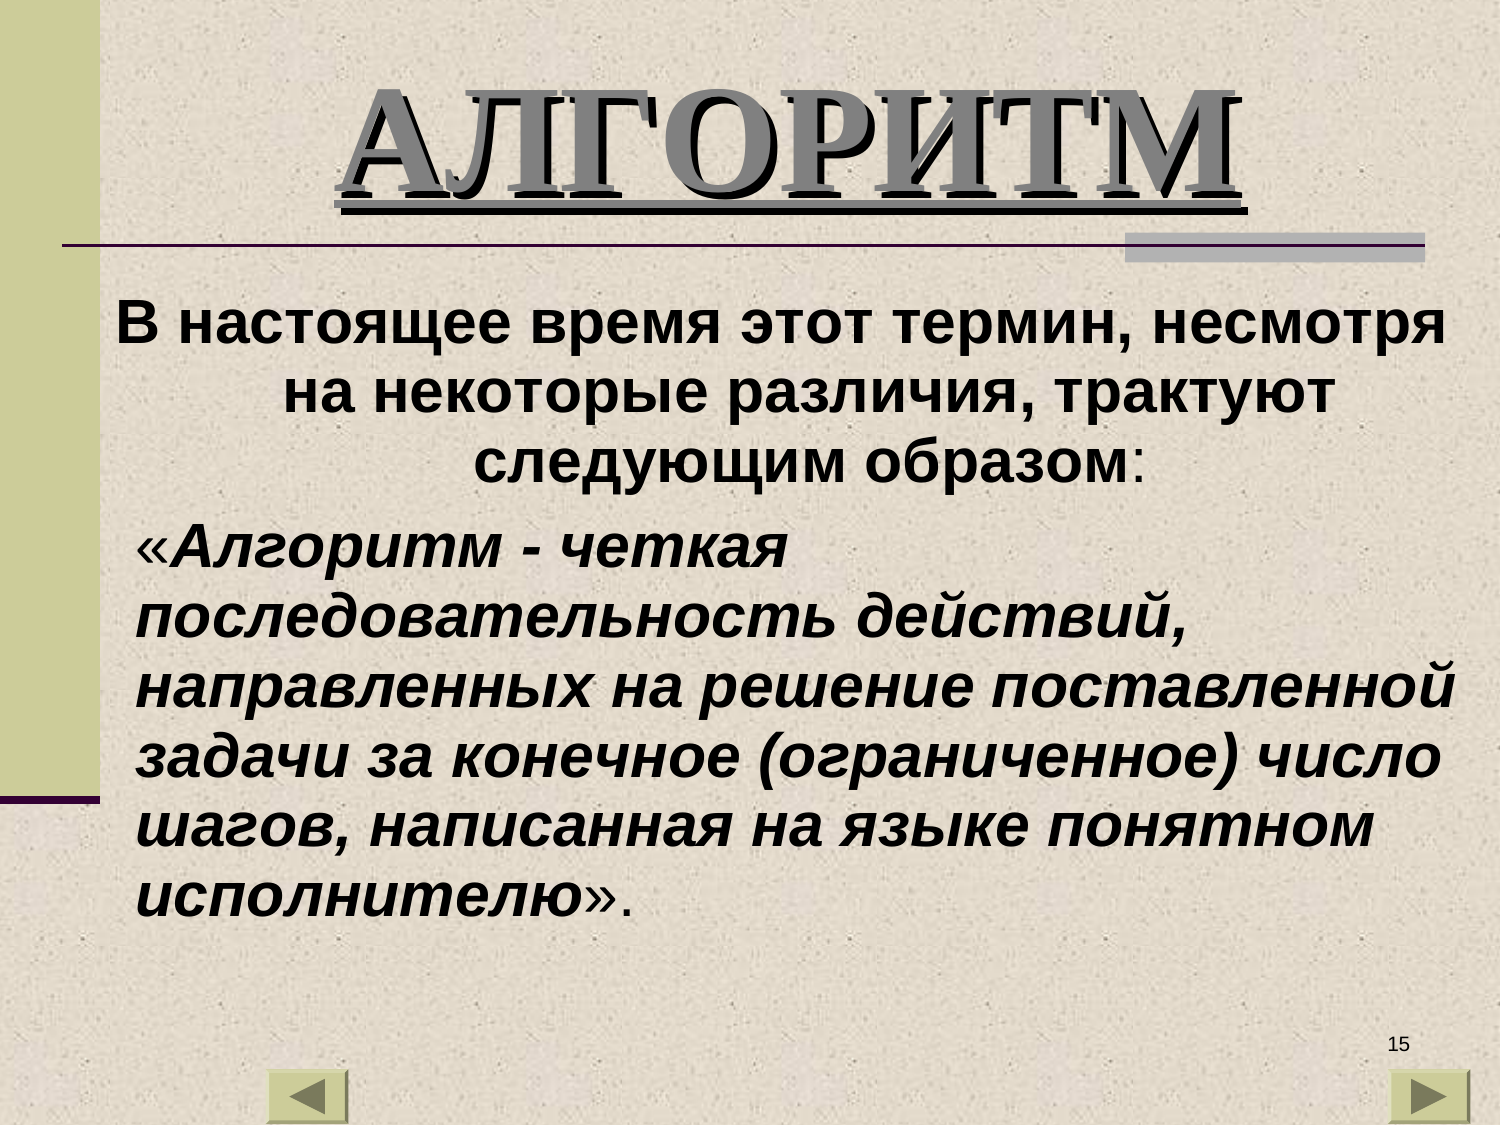

# АЛГОРИТМ
В настоящее время этот термин, несмотря на некоторые различия, трактуют следующим образом:
	«Алгоритм - четкая последовательность действий, направленных на решение поставленной задачи за конечное (ограниченное) число шагов, написанная на языке понятном исполнителю».
15